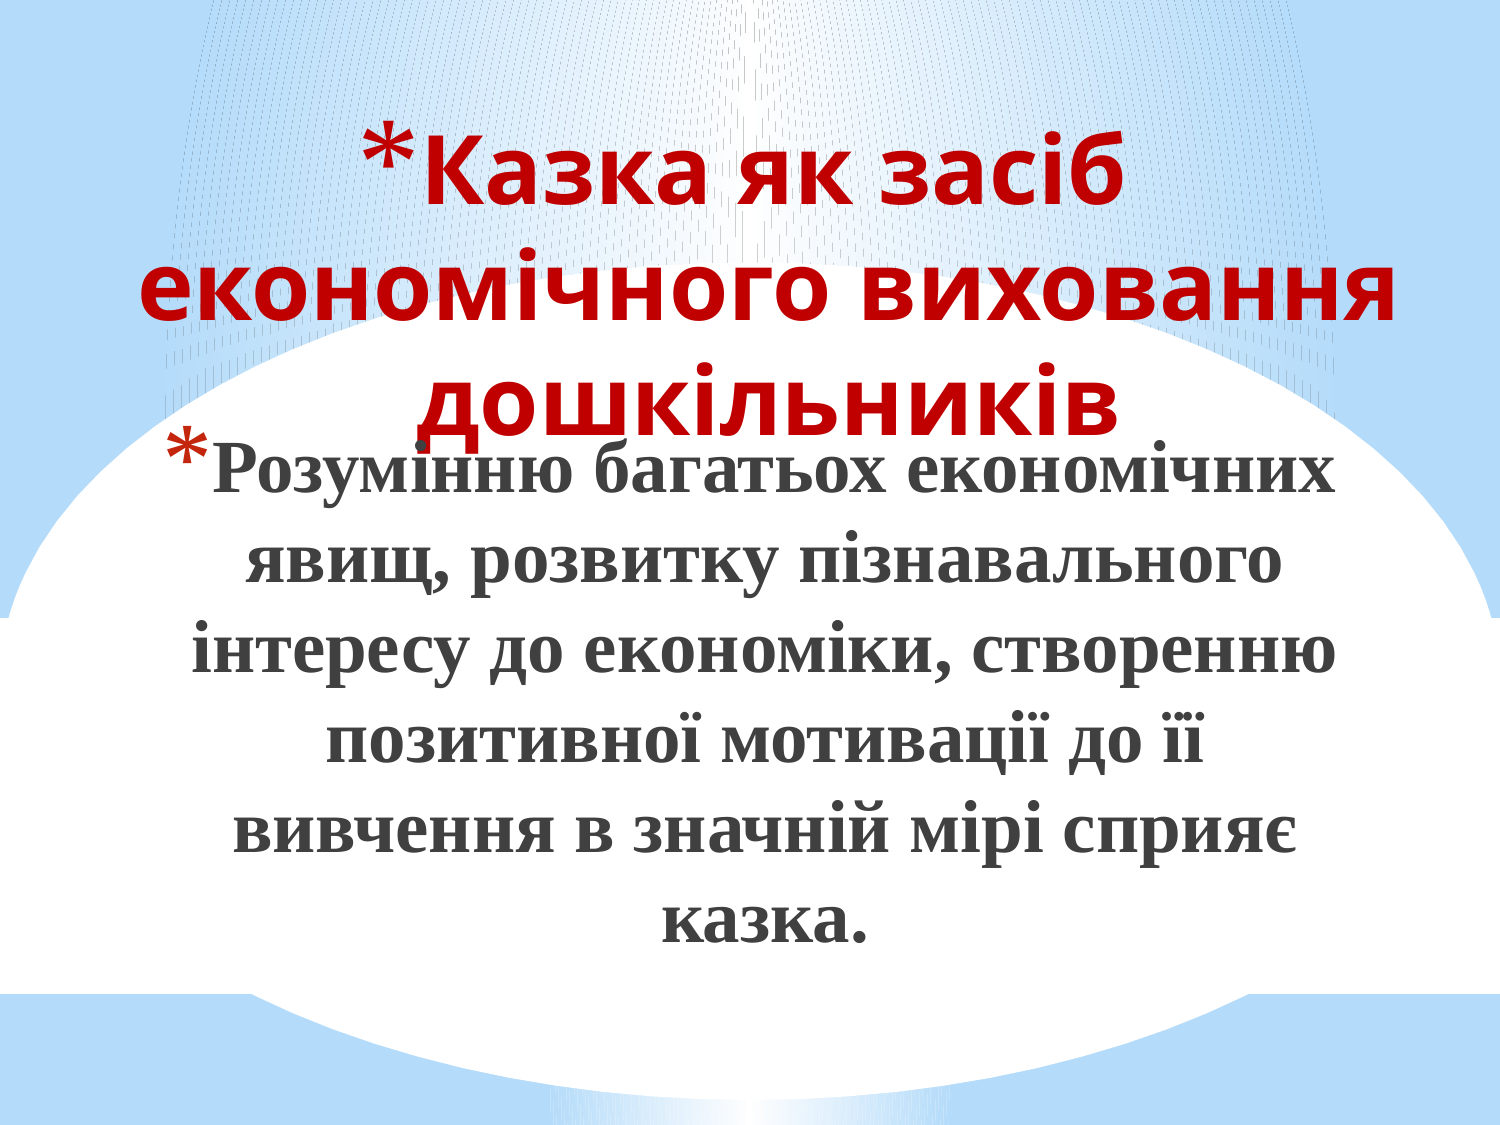

# Казка як засіб економічного виховання дошкільників
Розумінню багатьох економічних явищ, розвитку пізнавального інтересу до економіки, створенню позитивної мотивації до її вивчення в значній мірі сприяє казка.